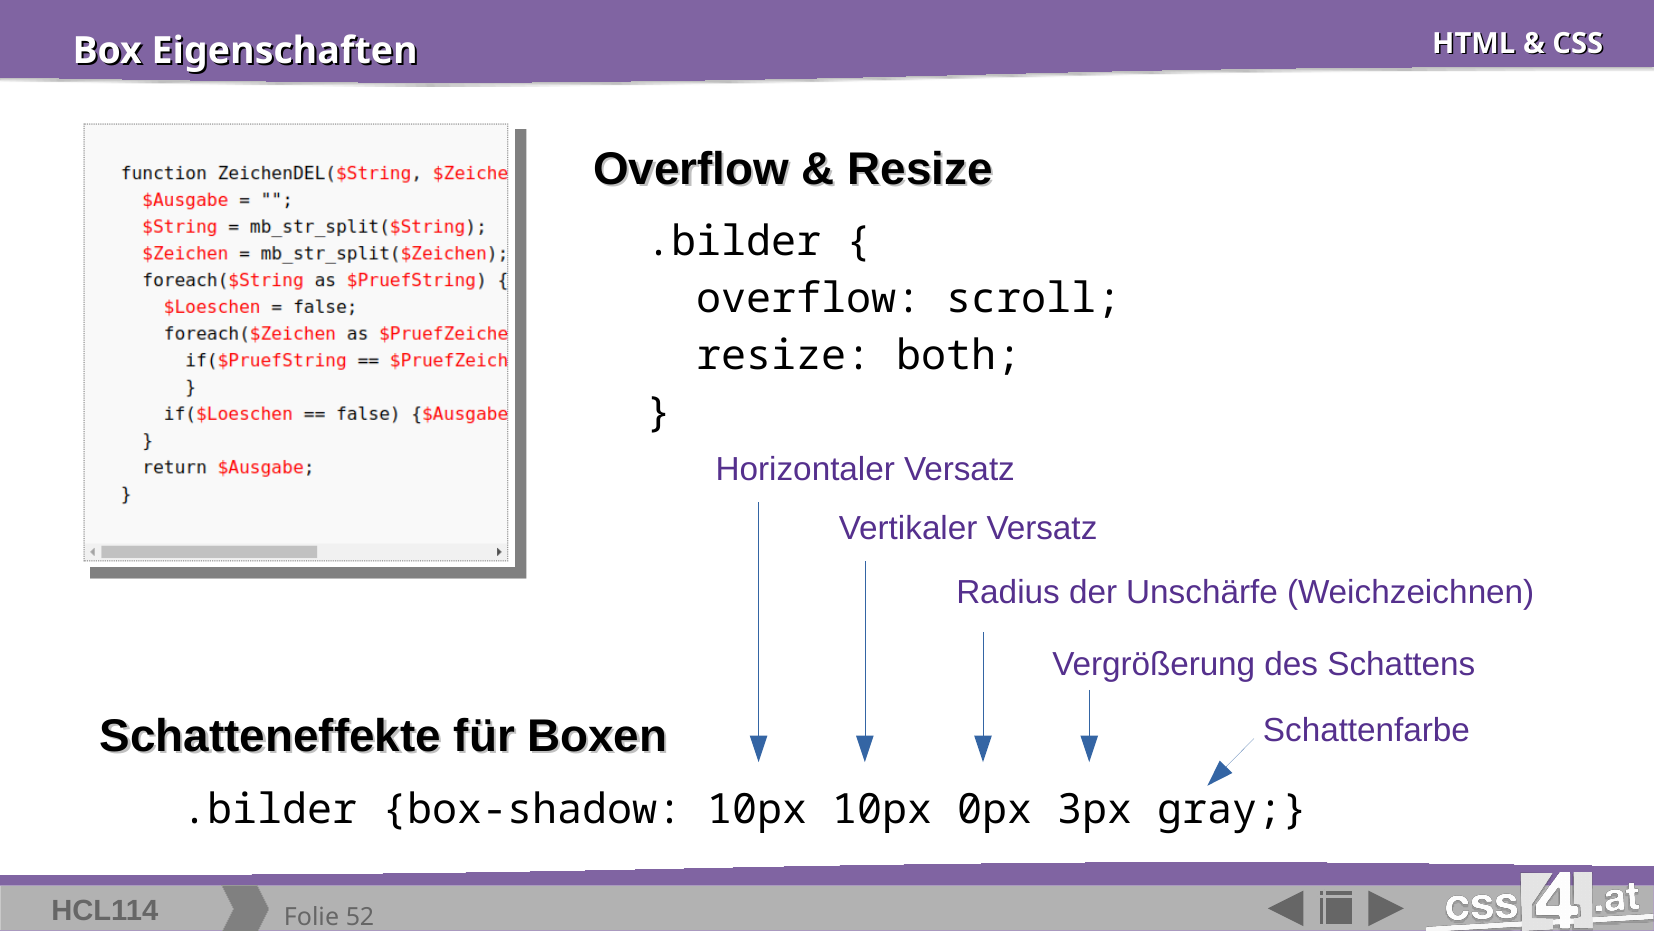

HTML & CSS
Box Eigenschaften
Overflow & Resize
.bilder {
 overflow: scroll;
 resize: both;
}
Horizontaler Versatz
Vertikaler Versatz
Radius der Unschärfe (Weichzeichnen)
Vergrößerung des Schattens
Schatteneffekte für Boxen
Schattenfarbe
.bilder {box-shadow: 10px 10px 0px 3px gray;}
HCL114
Folie